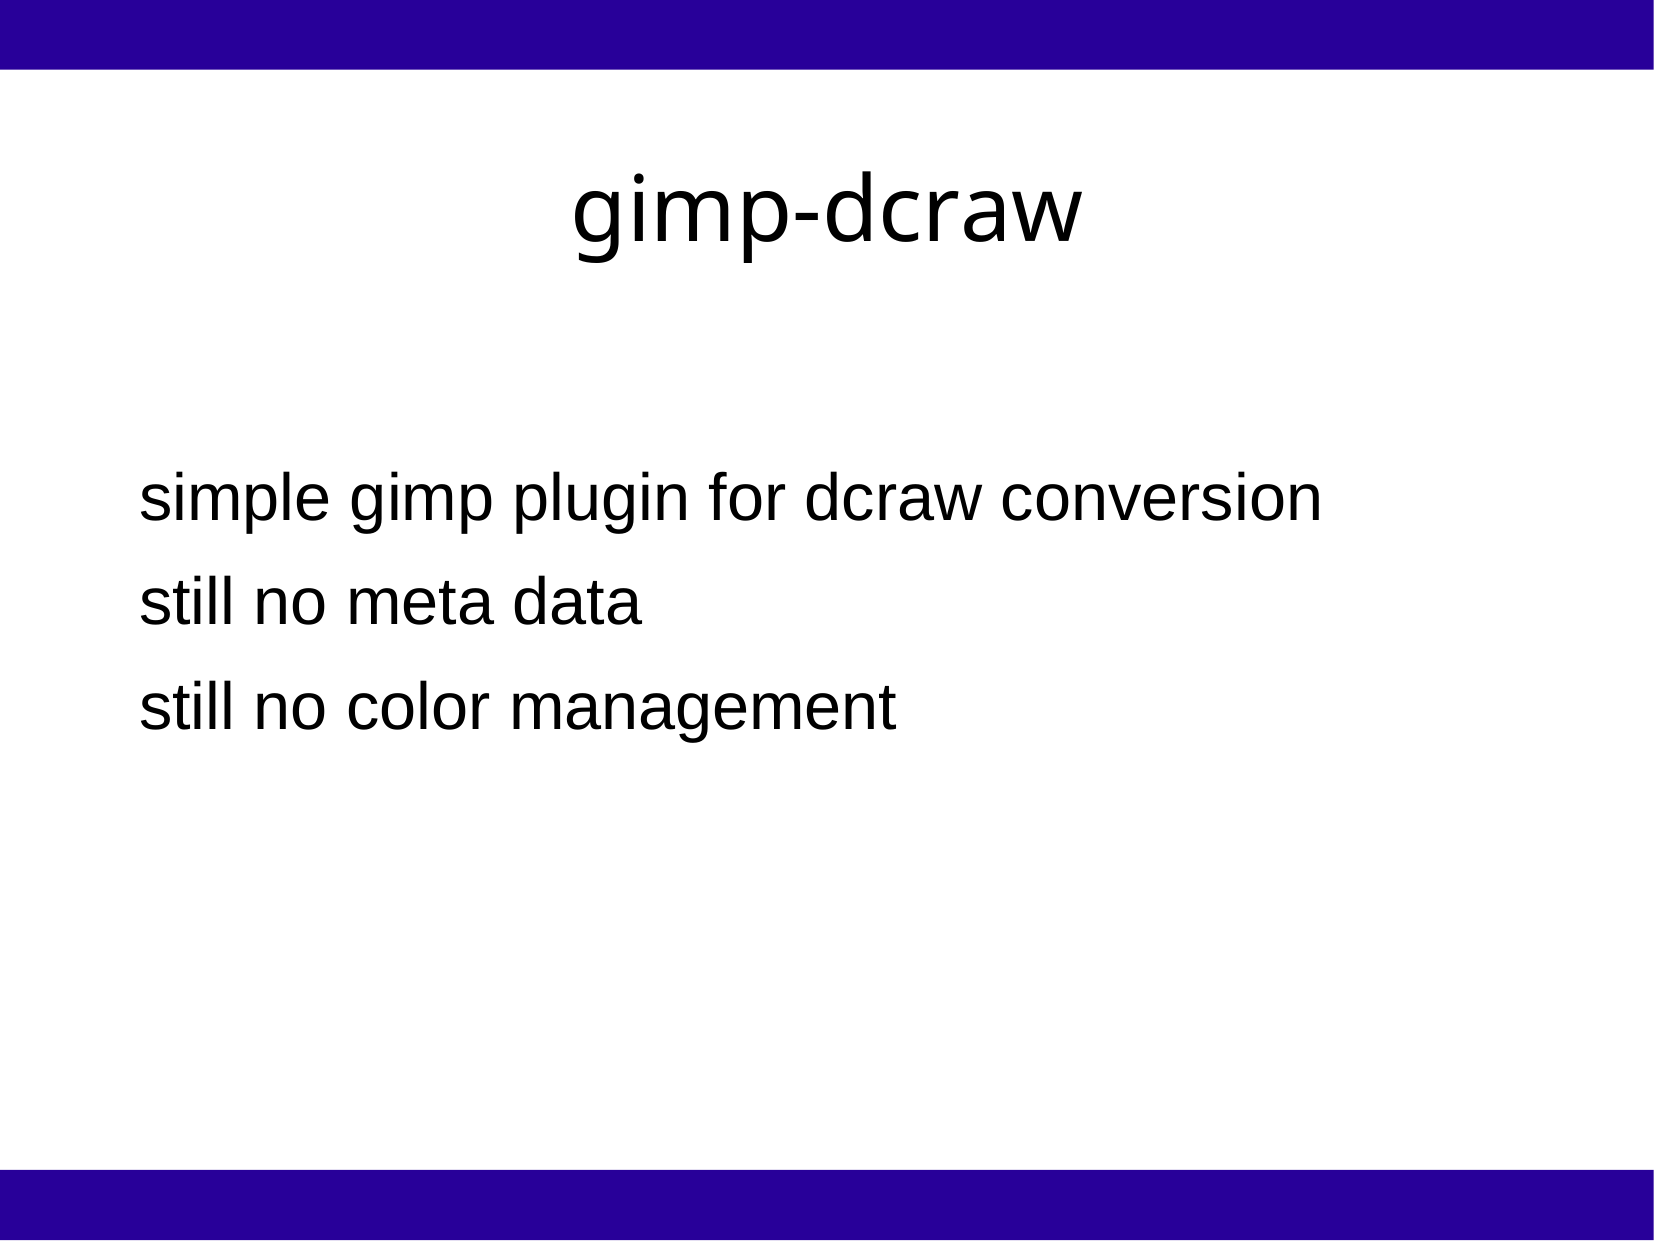

# gimp-dcraw
simple gimp plugin for dcraw conversion
still no meta data
still no color management